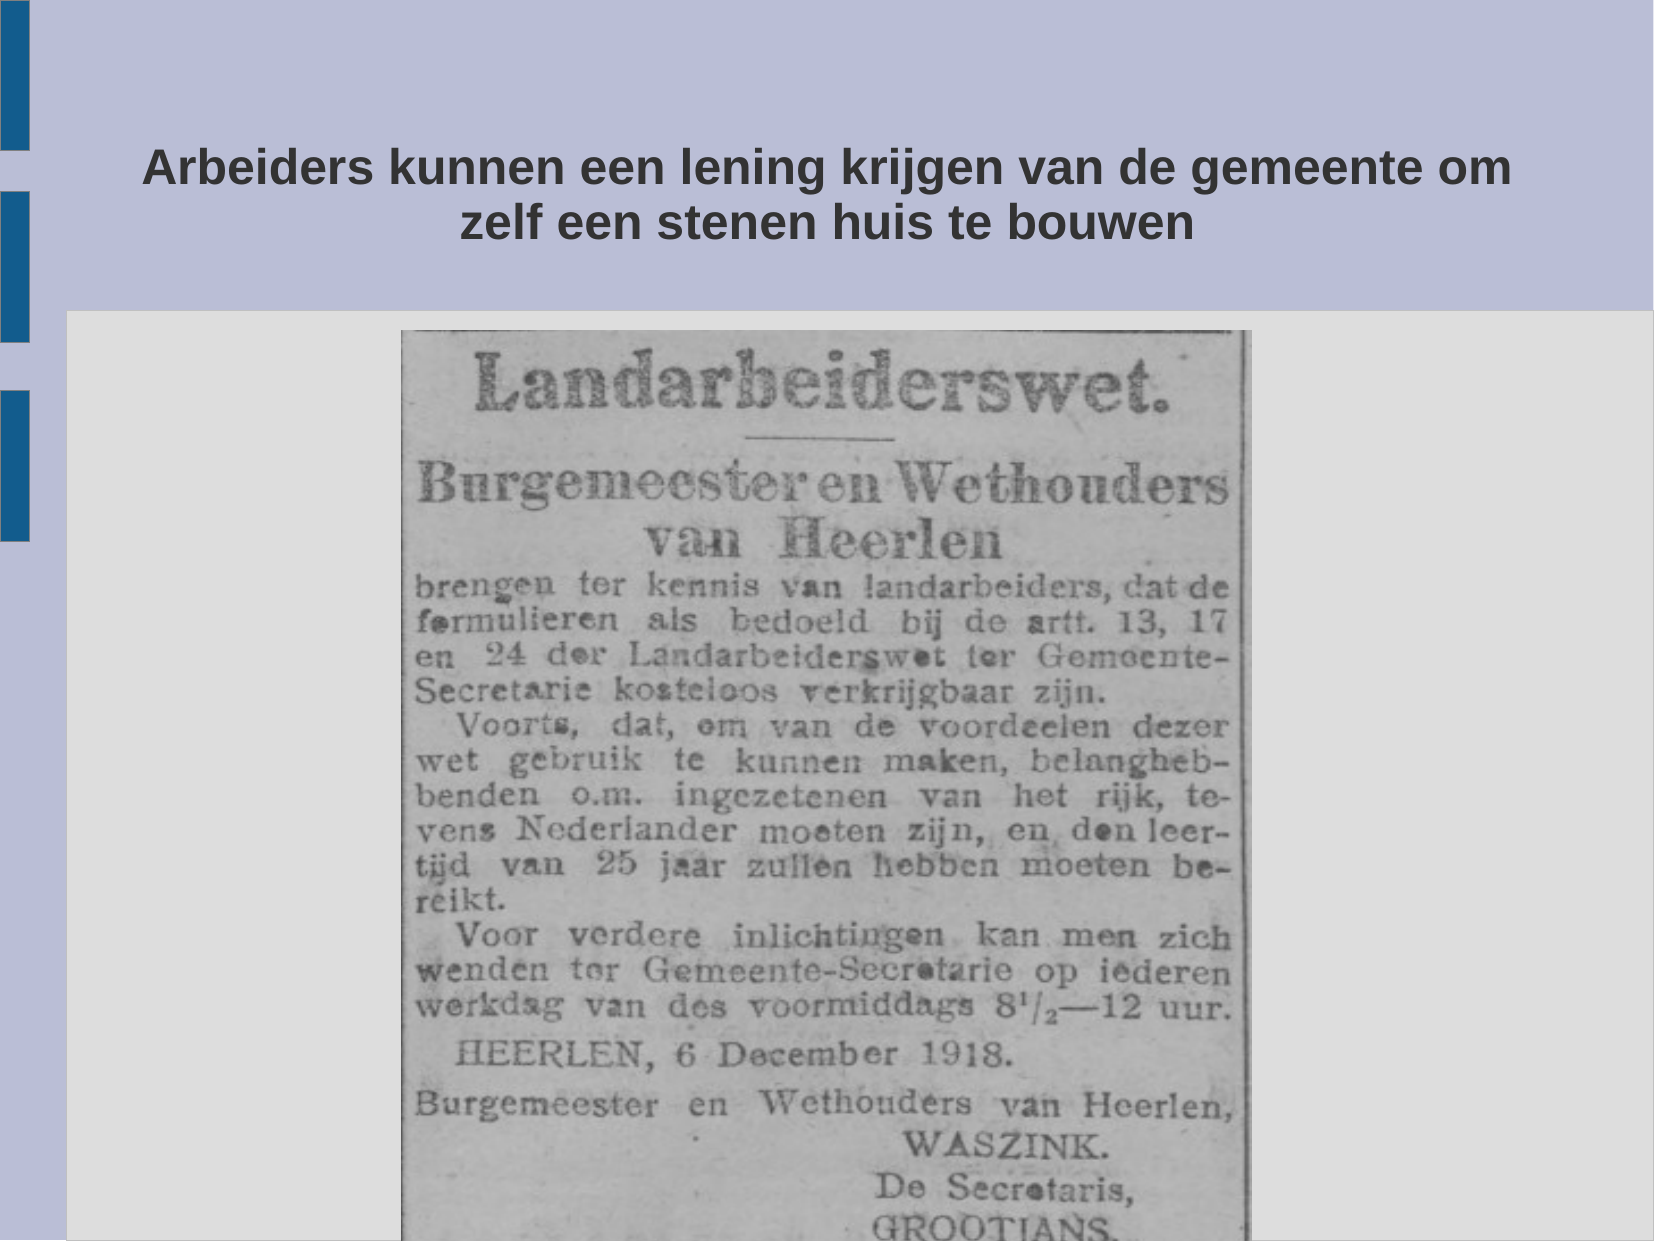

# Arbeiders kunnen een lening krijgen van de gemeente om zelf een stenen huis te bouwen